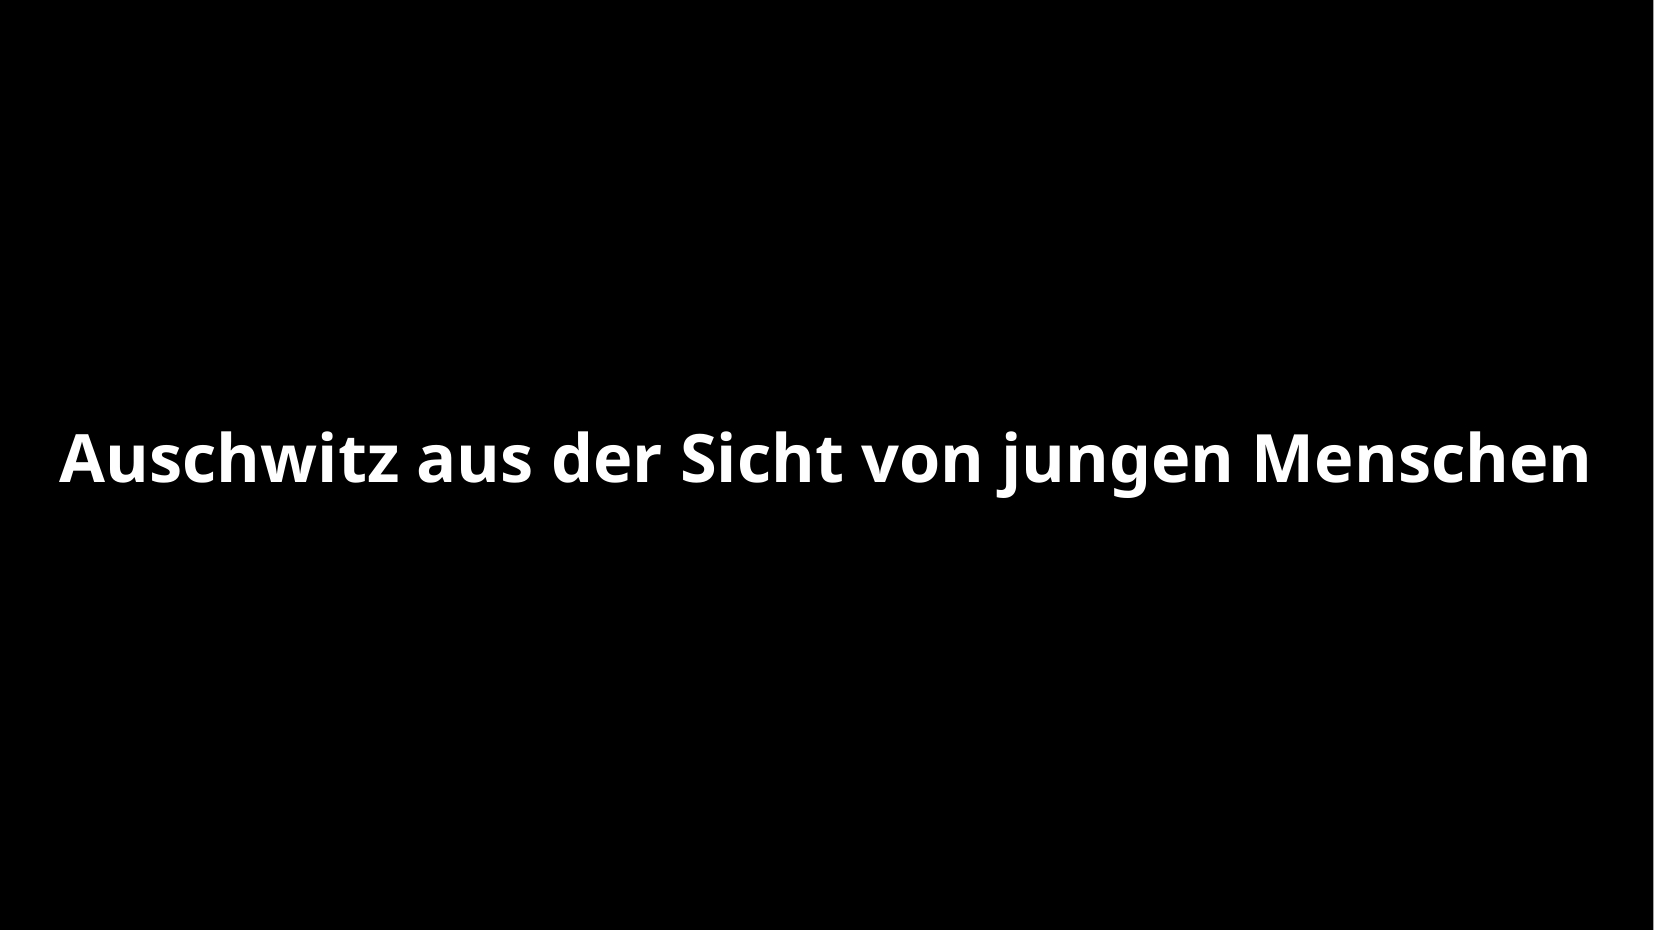

# Auschwitz aus der Sicht von jungen Menschen